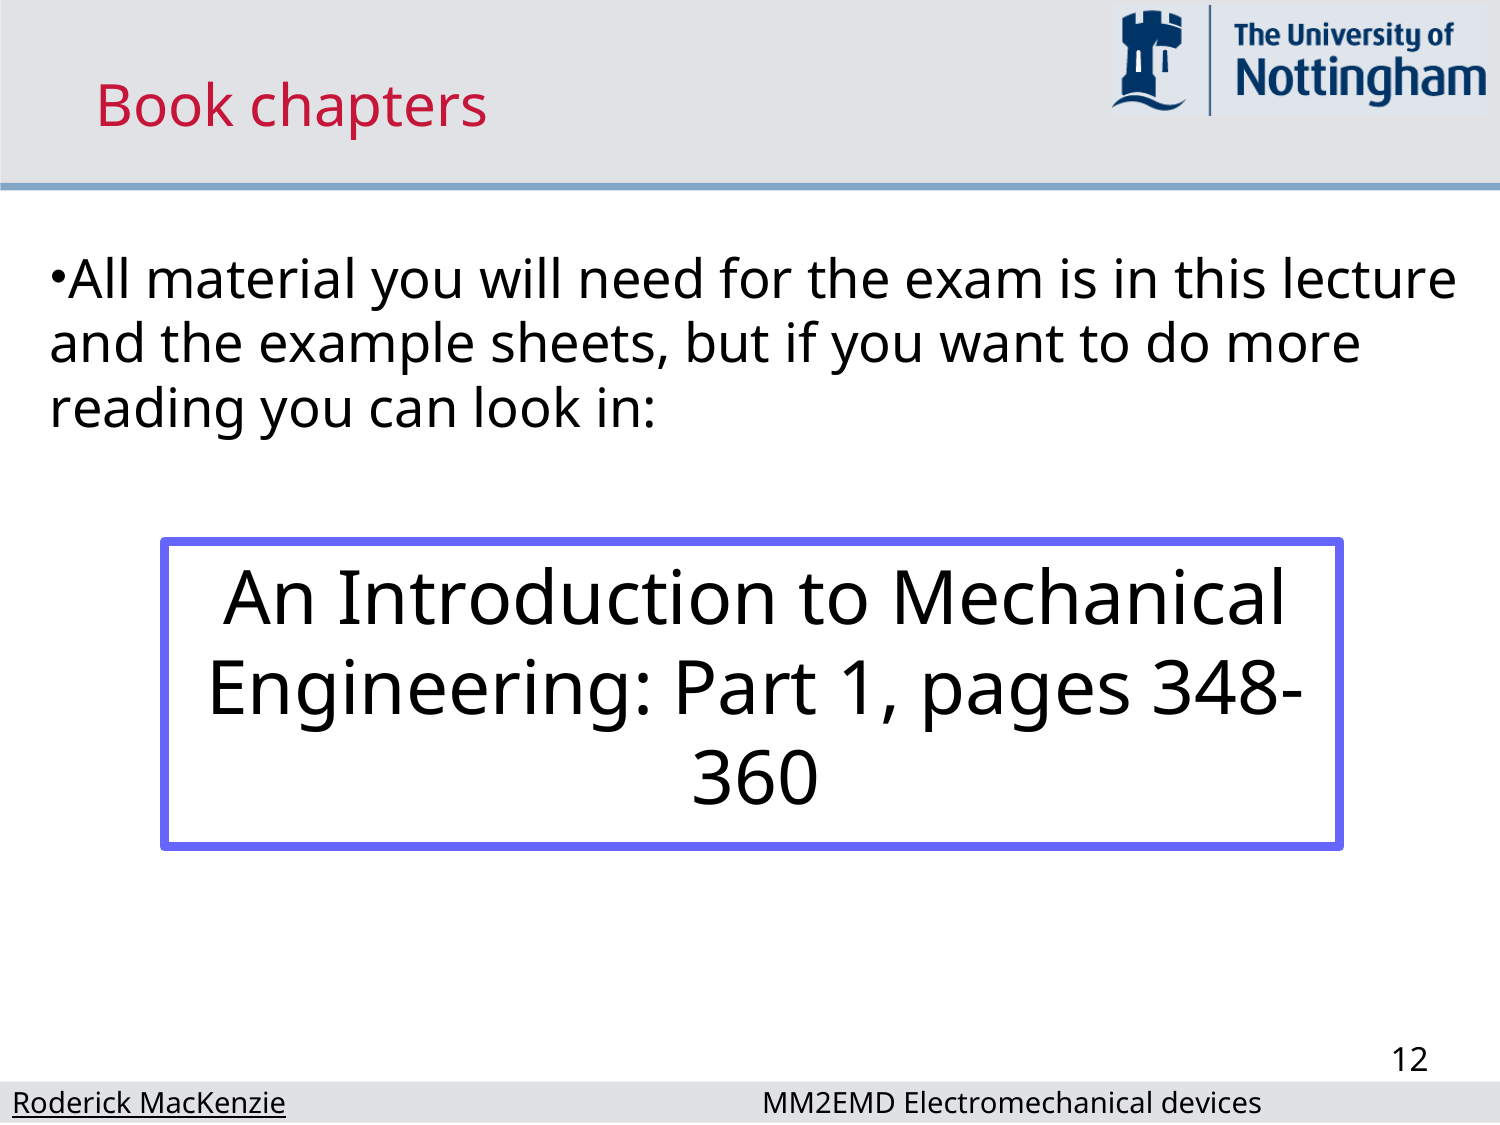

# Book chapters
All material you will need for the exam is in this lecture and the example sheets, but if you want to do more reading you can look in:
An Introduction to Mechanical Engineering: Part 1, pages 348-360